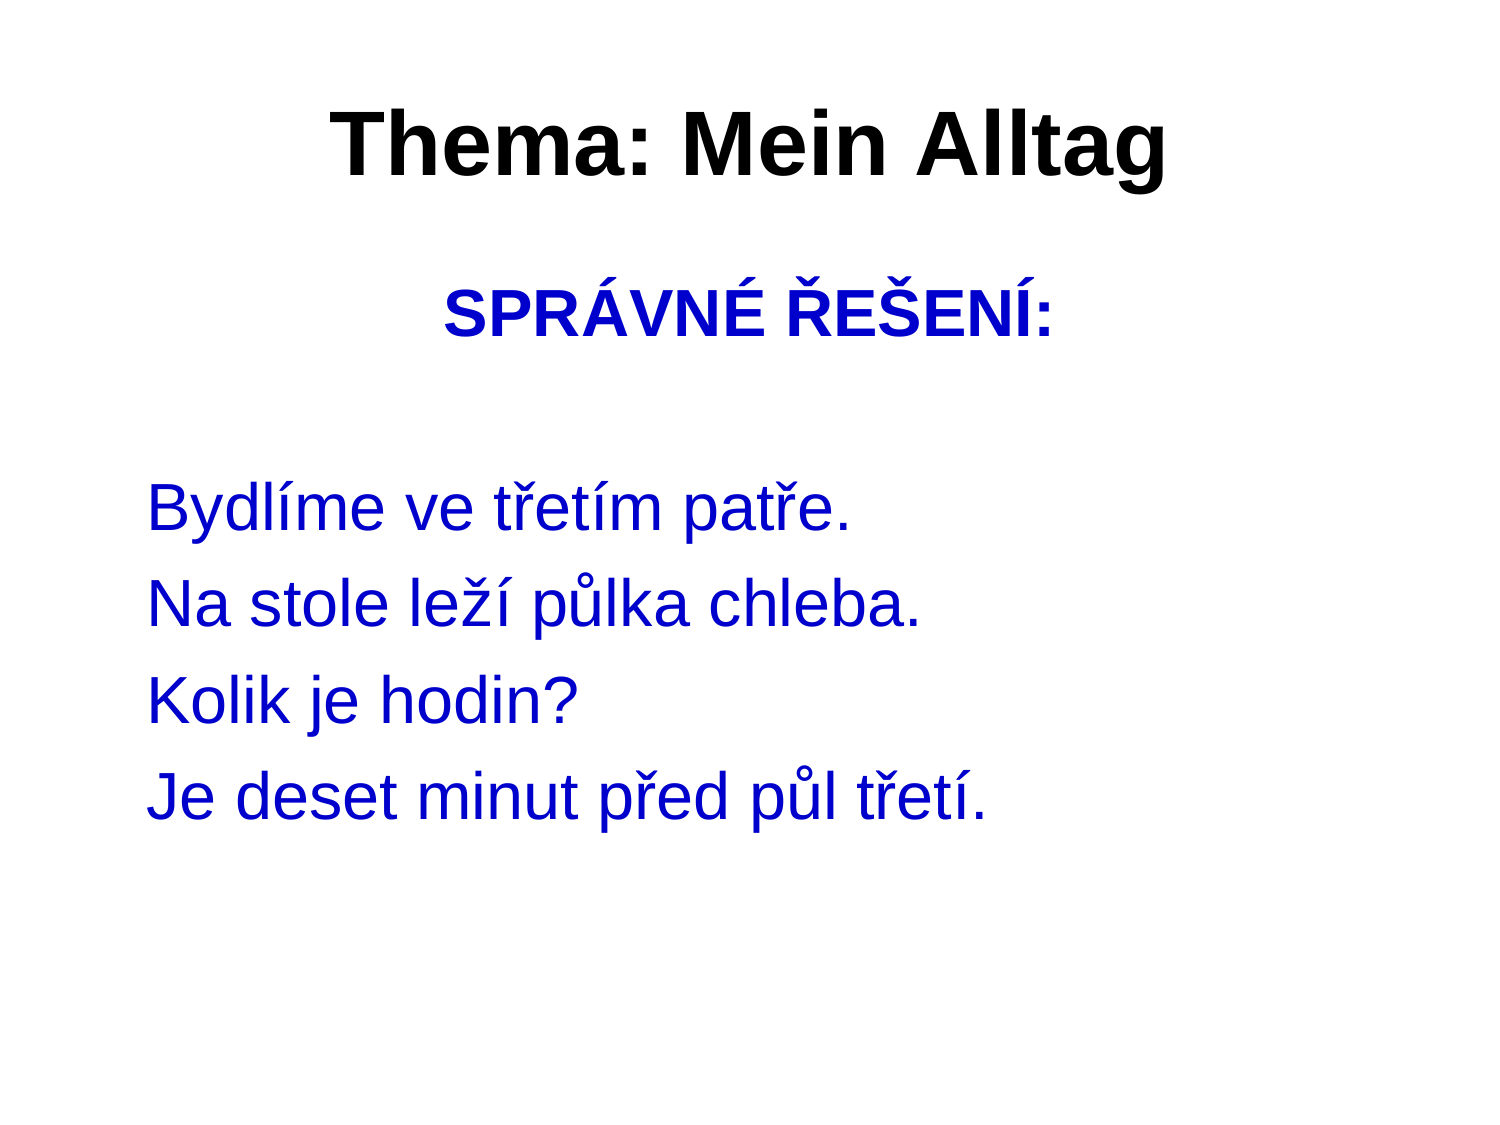

# Thema: Mein Alltag
SPRÁVNÉ ŘEŠENÍ:
	Bydlíme ve třetím patře.
	Na stole leží půlka chleba.
	Kolik je hodin?
	Je deset minut před půl třetí.